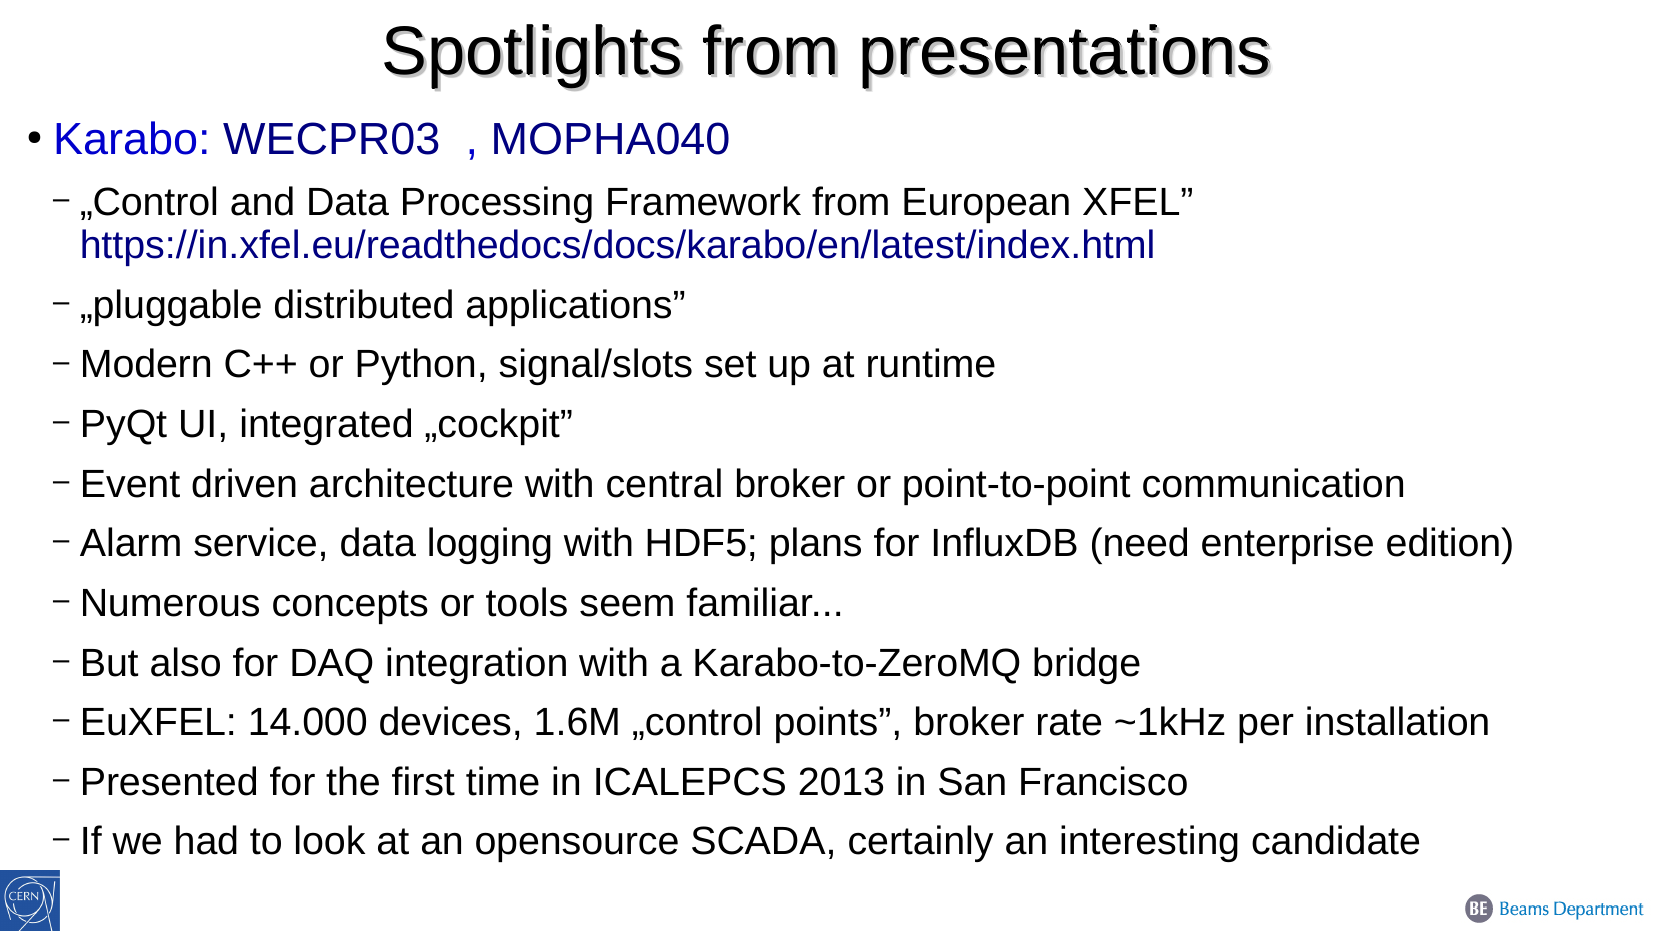

# Spotlights from presentations
Karabo: WECPR03 , MOPHA040
„Control and Data Processing Framework from European XFEL”
https://in.xfel.eu/readthedocs/docs/karabo/en/latest/index.html
„pluggable distributed applications”
Modern C++ or Python, signal/slots set up at runtime
PyQt UI, integrated „cockpit”
Event driven architecture with central broker or point-to-point communication
Alarm service, data logging with HDF5; plans for InfluxDB (need enterprise edition)
Numerous concepts or tools seem familiar...
But also for DAQ integration with a Karabo-to-ZeroMQ bridge
EuXFEL: 14.000 devices, 1.6M „control points”, broker rate ~1kHz per installation
Presented for the first time in ICALEPCS 2013 in San Francisco
If we had to look at an opensource SCADA, certainly an interesting candidate